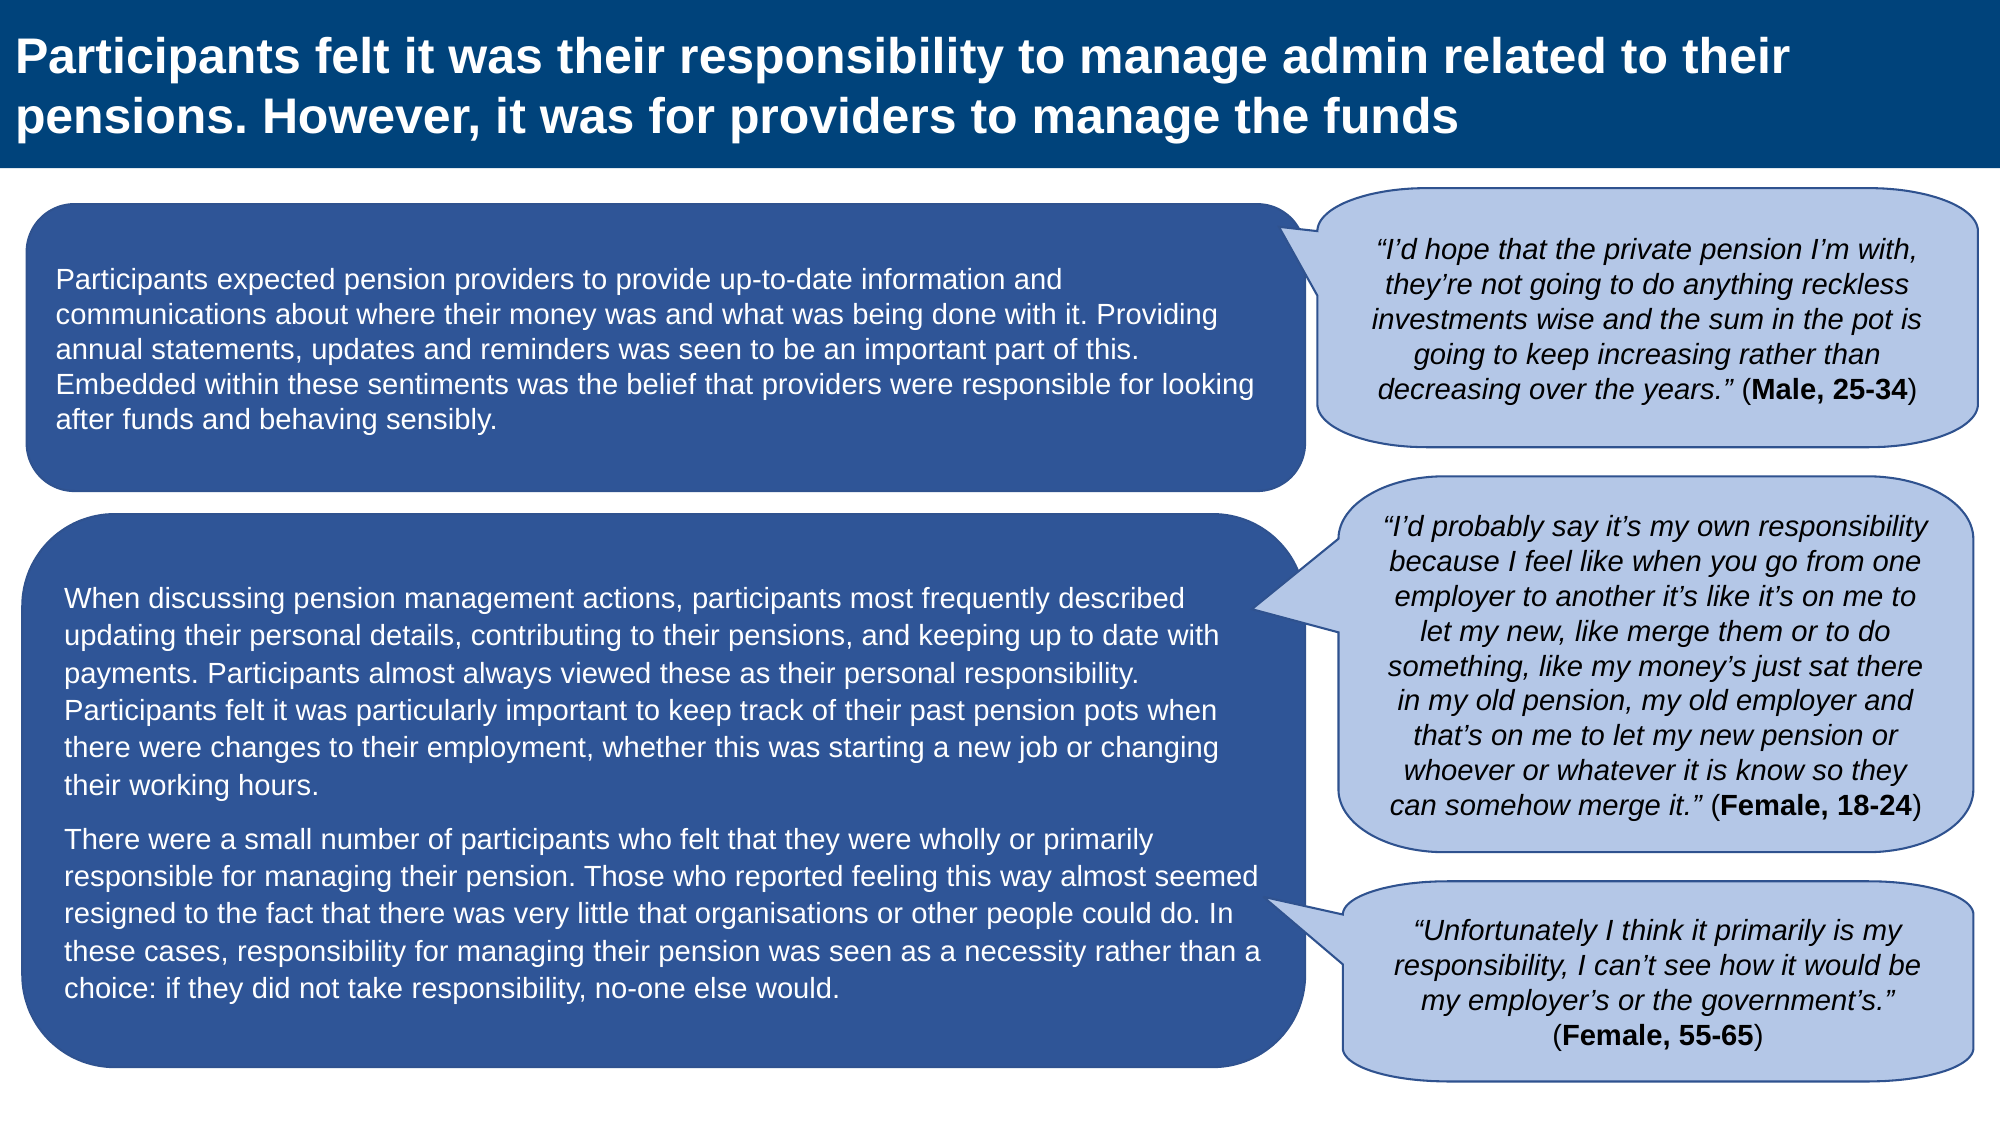

# Participants felt it was their responsibility to manage admin related to their pensions. However, it was for providers to manage the funds
“I’d hope that the private pension I’m with, they’re not going to do anything reckless investments wise and the sum in the pot is going to keep increasing rather than decreasing over the years.” (Male, 25-34)
Participants expected pension providers to provide up-to-date information and communications about where their money was and what was being done with it. Providing annual statements, updates and reminders was seen to be an important part of this. Embedded within these sentiments was the belief that providers were responsible for looking after funds and behaving sensibly.
“I’d probably say it’s my own responsibility because I feel like when you go from one employer to another it’s like it’s on me to let my new, like merge them or to do something, like my money’s just sat there in my old pension, my old employer and that’s on me to let my new pension or whoever or whatever it is know so they can somehow merge it.” (Female, 18-24)
When discussing pension management actions, participants most frequently described updating their personal details, contributing to their pensions, and keeping up to date with payments. Participants almost always viewed these as their personal responsibility. Participants felt it was particularly important to keep track of their past pension pots when there were changes to their employment, whether this was starting a new job or changing their working hours.
There were a small number of participants who felt that they were wholly or primarily responsible for managing their pension. Those who reported feeling this way almost seemed resigned to the fact that there was very little that organisations or other people could do. In these cases, responsibility for managing their pension was seen as a necessity rather than a choice: if they did not take responsibility, no-one else would.
“Unfortunately I think it primarily is my responsibility, I can’t see how it would be my employer’s or the government’s.” (Female, 55-65)